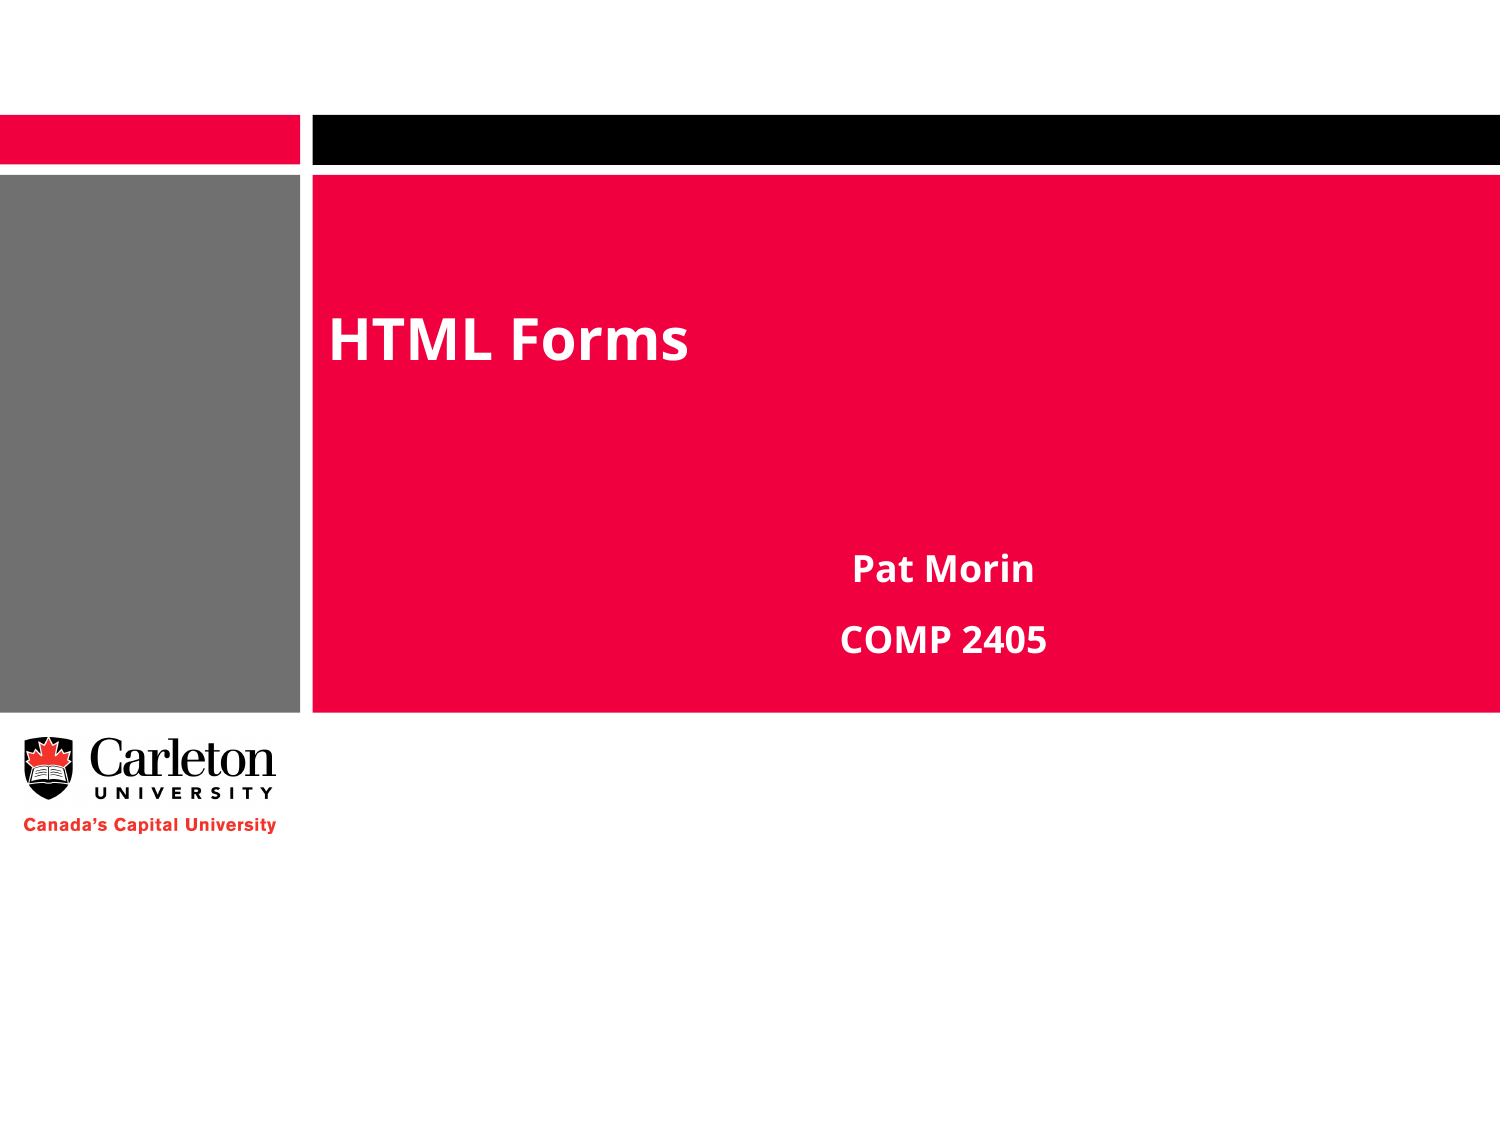

# HTML Forms
Pat Morin
COMP 2405